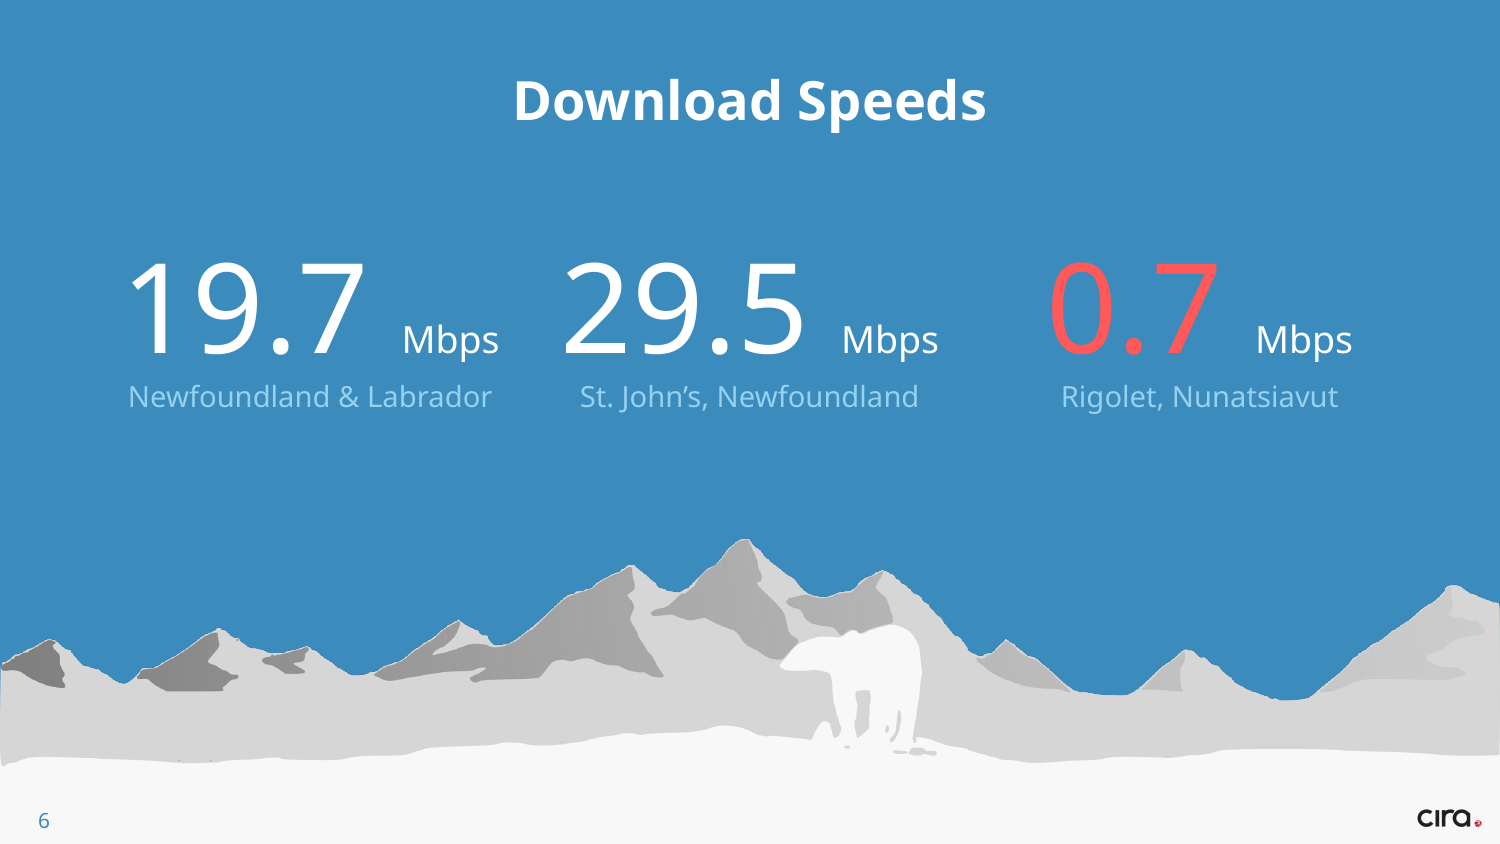

# Download Speeds
19.7 Mbps
Newfoundland & Labrador
29.5 Mbps
St. John’s, Newfoundland
0.7 Mbps
Rigolet, Nunatsiavut